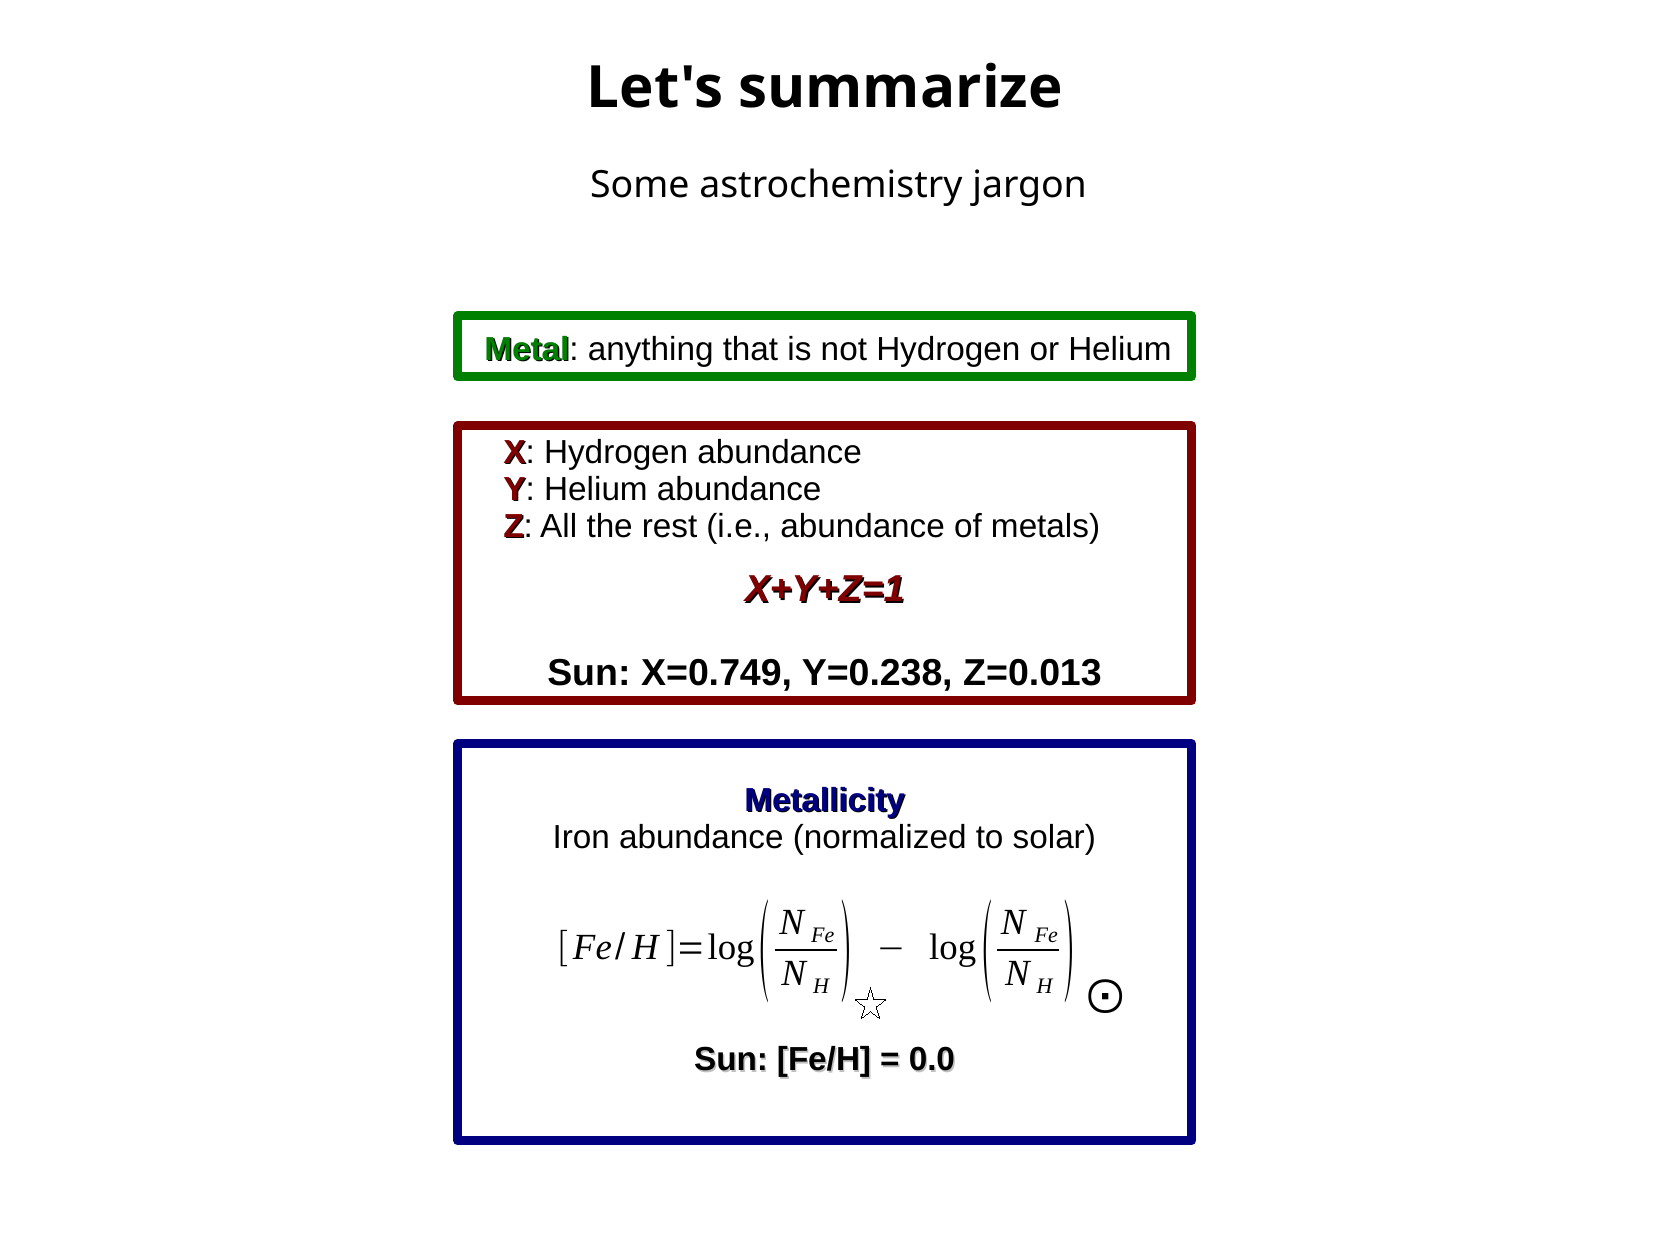

Let's summarize
Some astrochemistry jargon
Metal: anything that is not Hydrogen or Helium
X: Hydrogen abundance
Y: Helium abundance
Z: All the rest (i.e., abundance of metals)
X+Y+Z=1
Sun: X=0.749, Y=0.238, Z=0.013
Metallicity
Iron abundance (normalized to solar)
Sun: [Fe/H] = 0.0
⊙